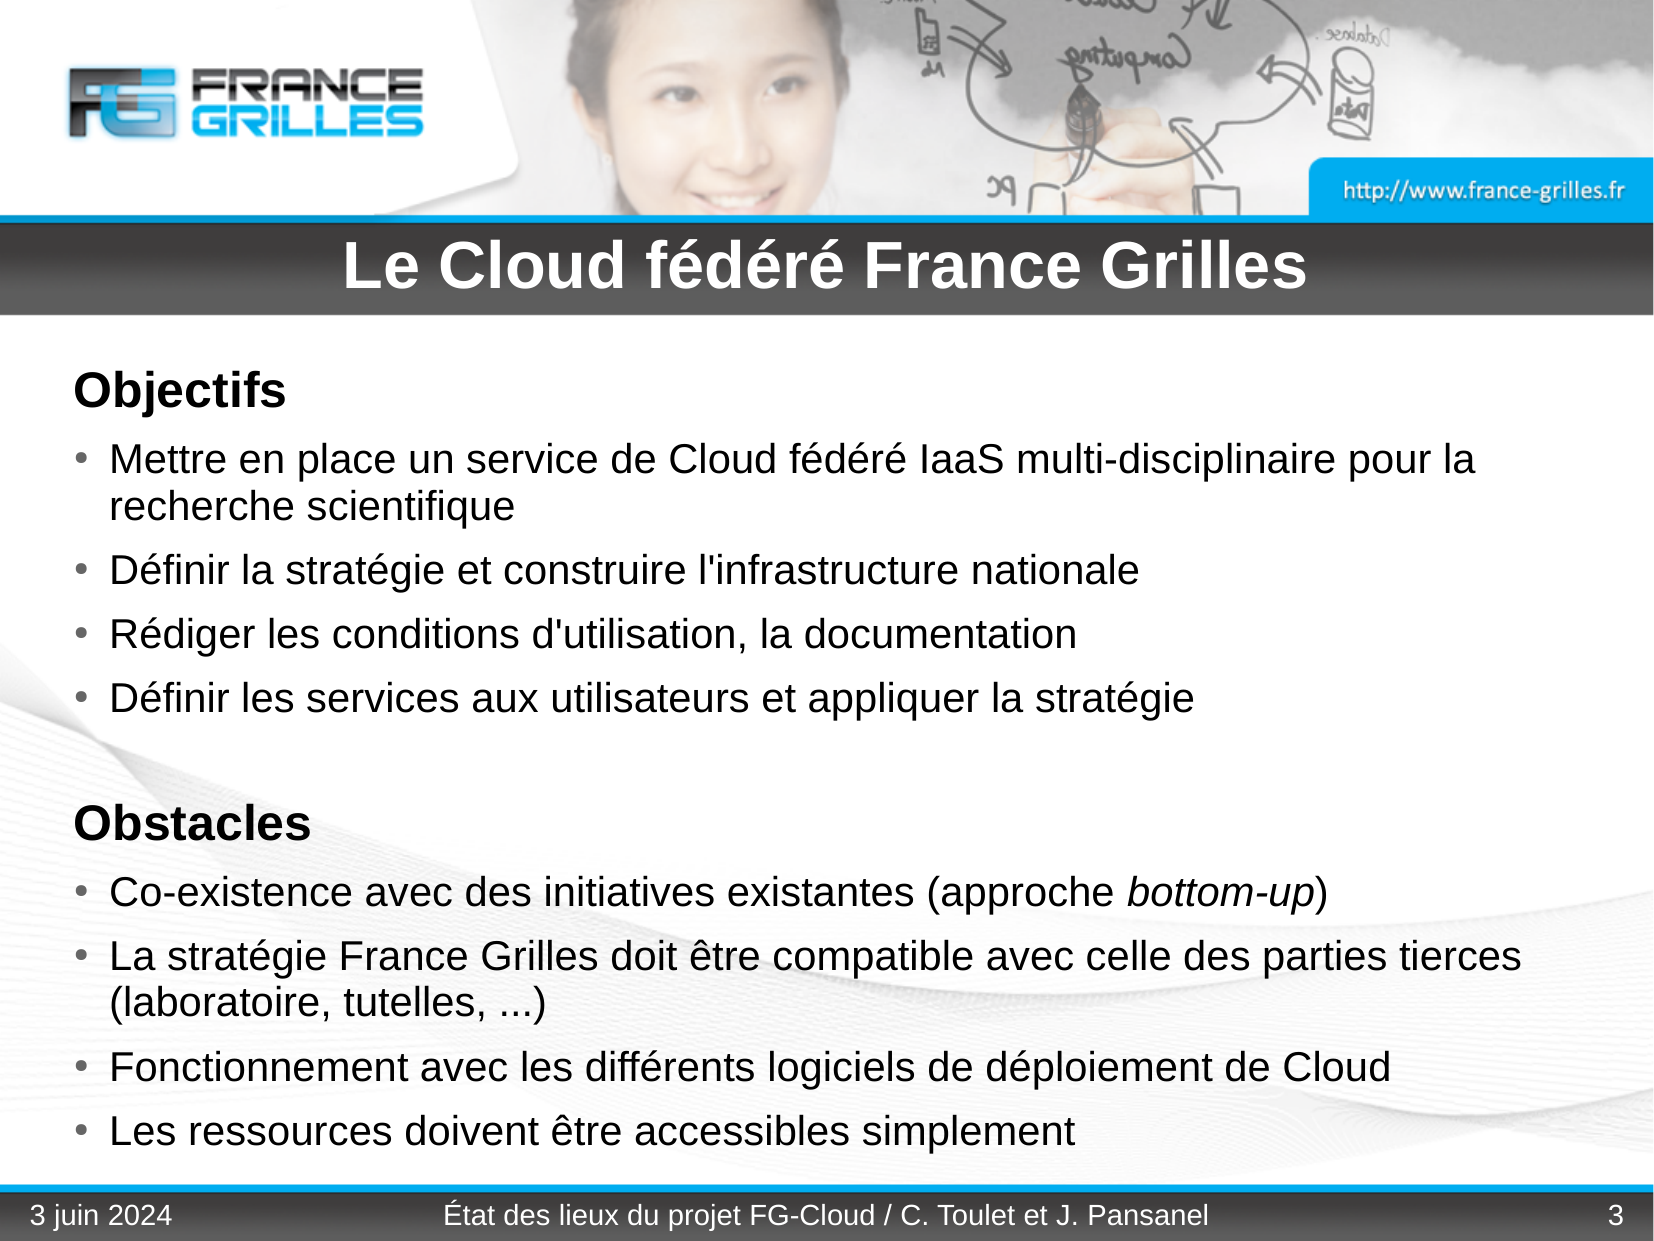

Le Cloud fédéré France Grilles
Objectifs
Mettre en place un service de Cloud fédéré IaaS multi-disciplinaire pour la recherche scientifique
Définir la stratégie et construire l'infrastructure nationale
Rédiger les conditions d'utilisation, la documentation
Définir les services aux utilisateurs et appliquer la stratégie
Obstacles
Co-existence avec des initiatives existantes (approche bottom-up)
La stratégie France Grilles doit être compatible avec celle des parties tierces (laboratoire, tutelles, ...)
Fonctionnement avec les différents logiciels de déploiement de Cloud
Les ressources doivent être accessibles simplement
3 juin 2024
État des lieux du projet FG-Cloud / C. Toulet et J. Pansanel
3